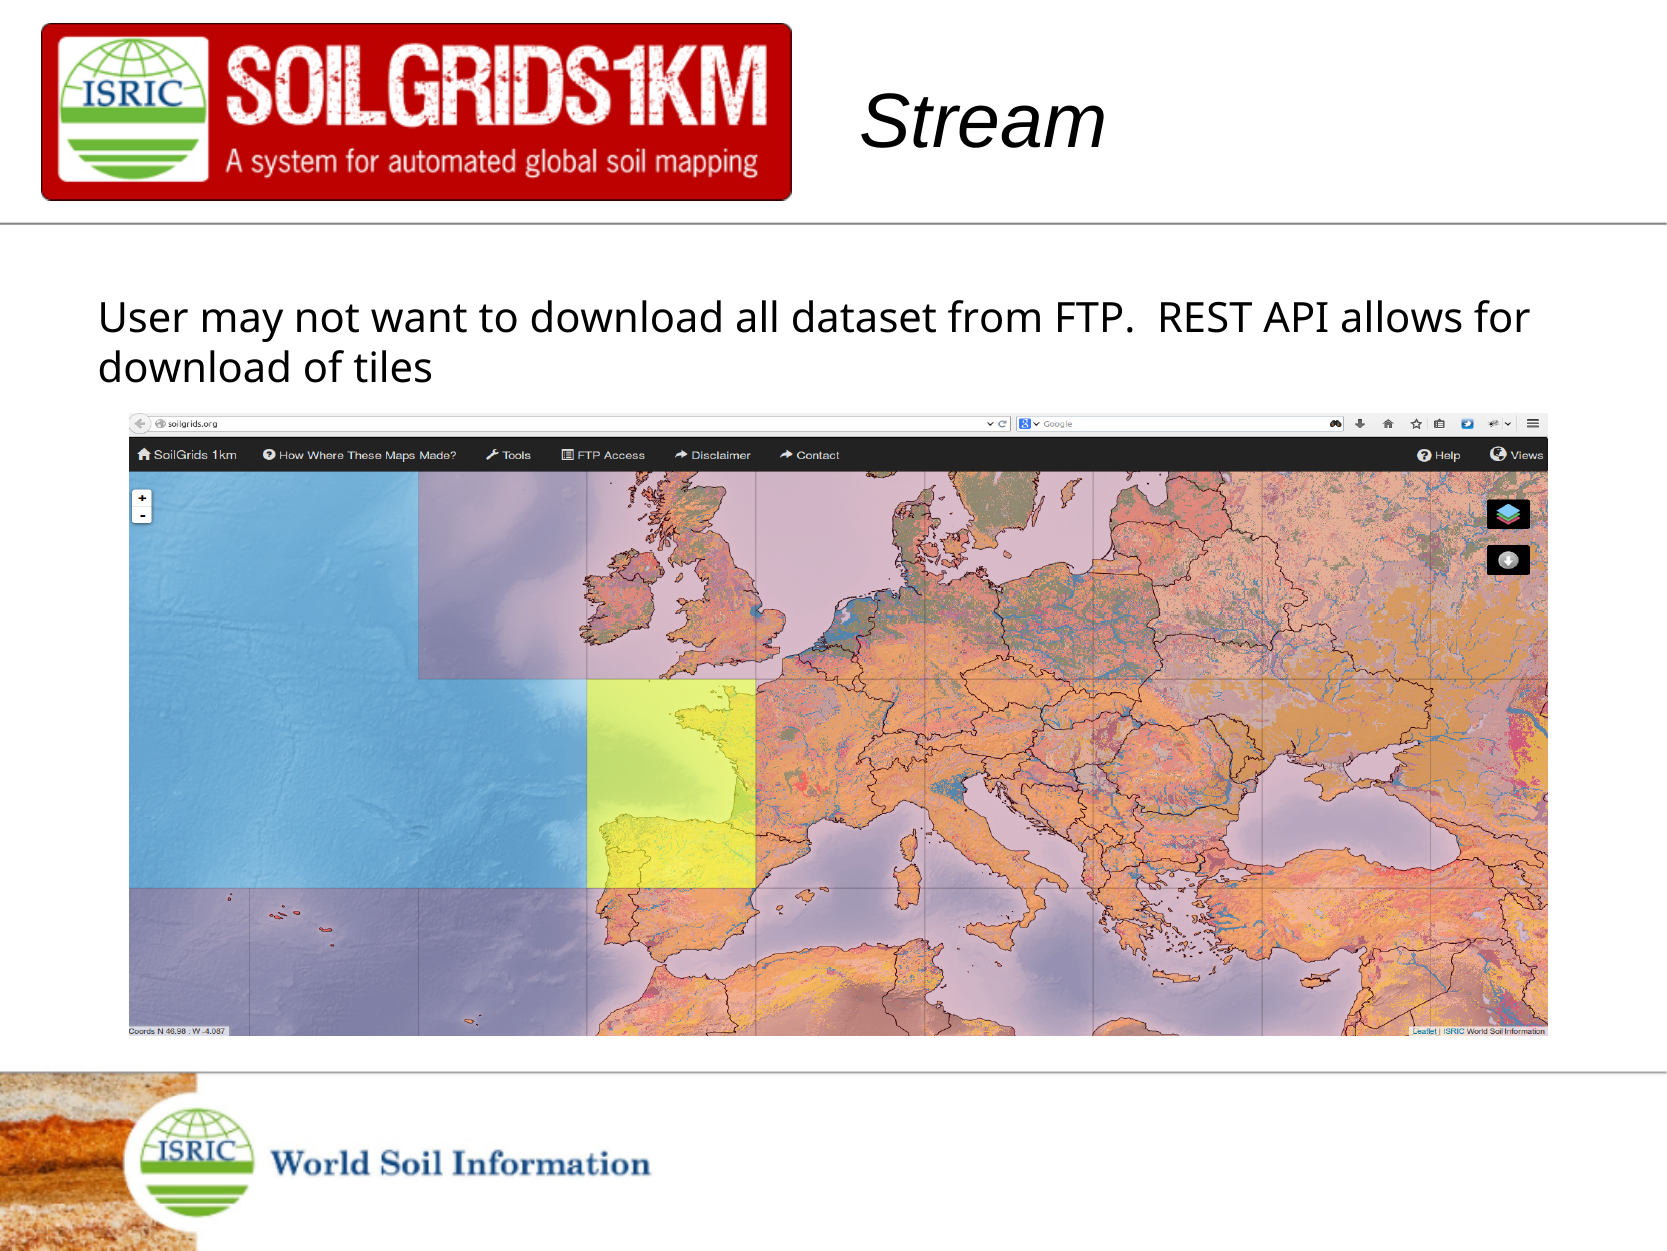

Stream
User may not want to download all dataset from FTP. REST API allows for download of tiles
#